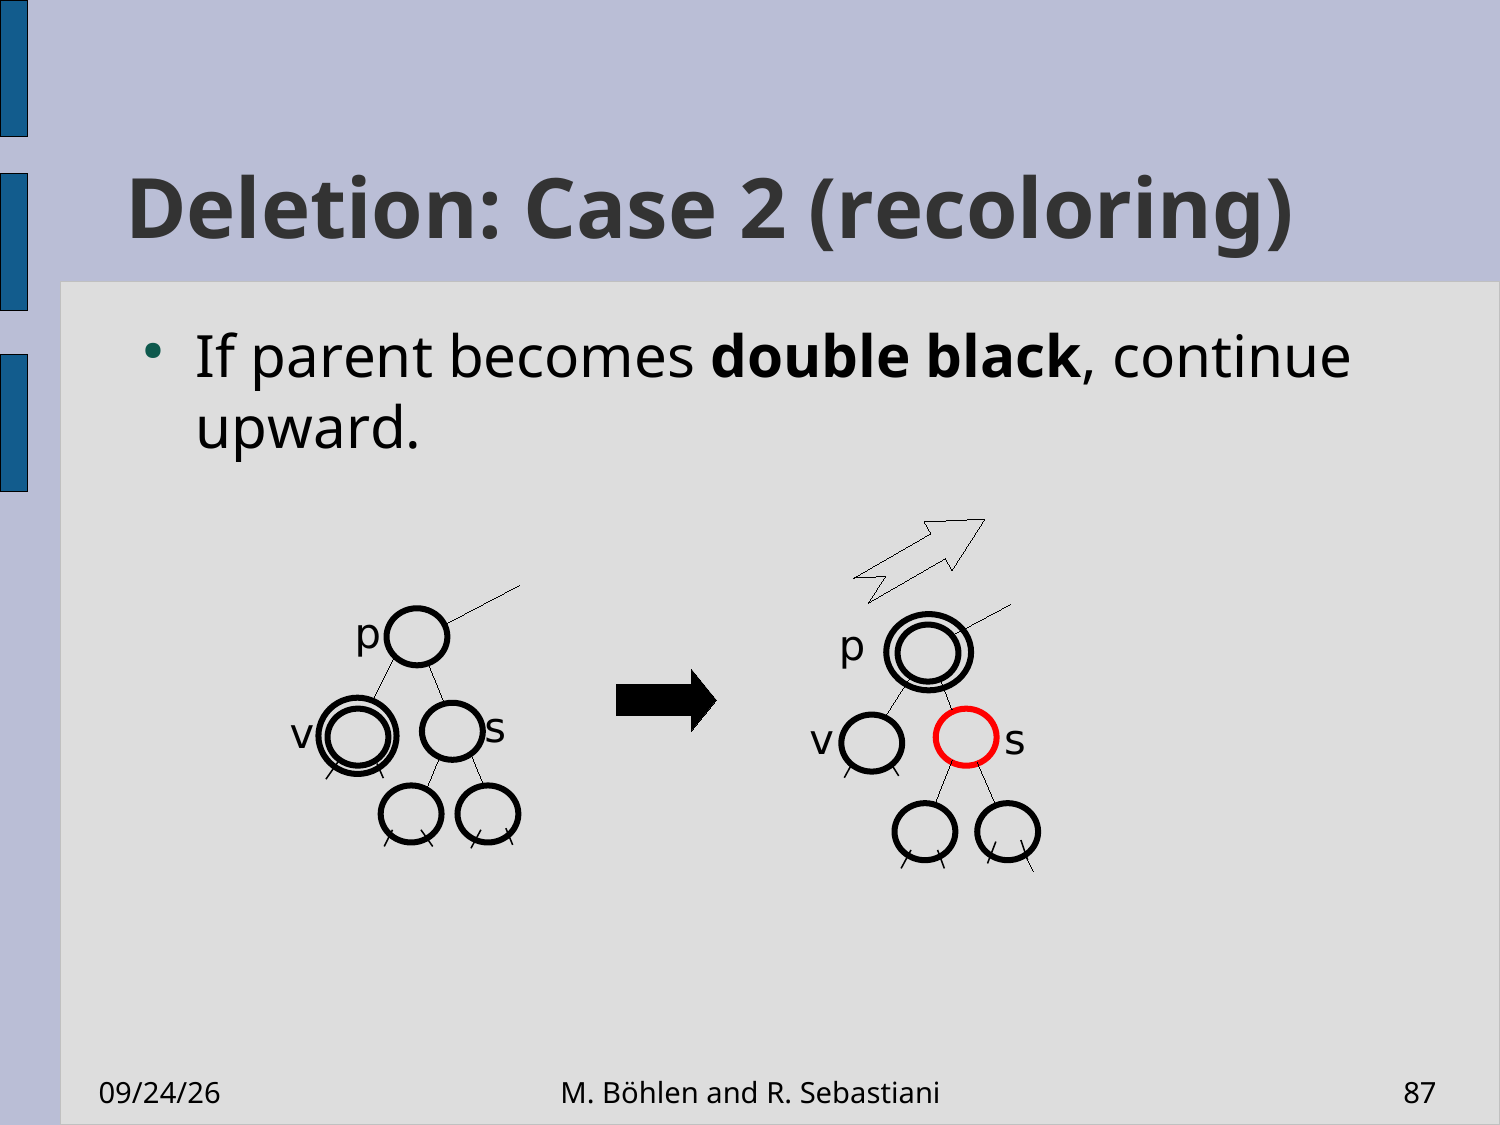

# Deletion: Case 2 (recoloring)
If parent becomes double black, continue upward.
p
p
s
v
v
s
M. Böhlen and R. Sebastiani
87